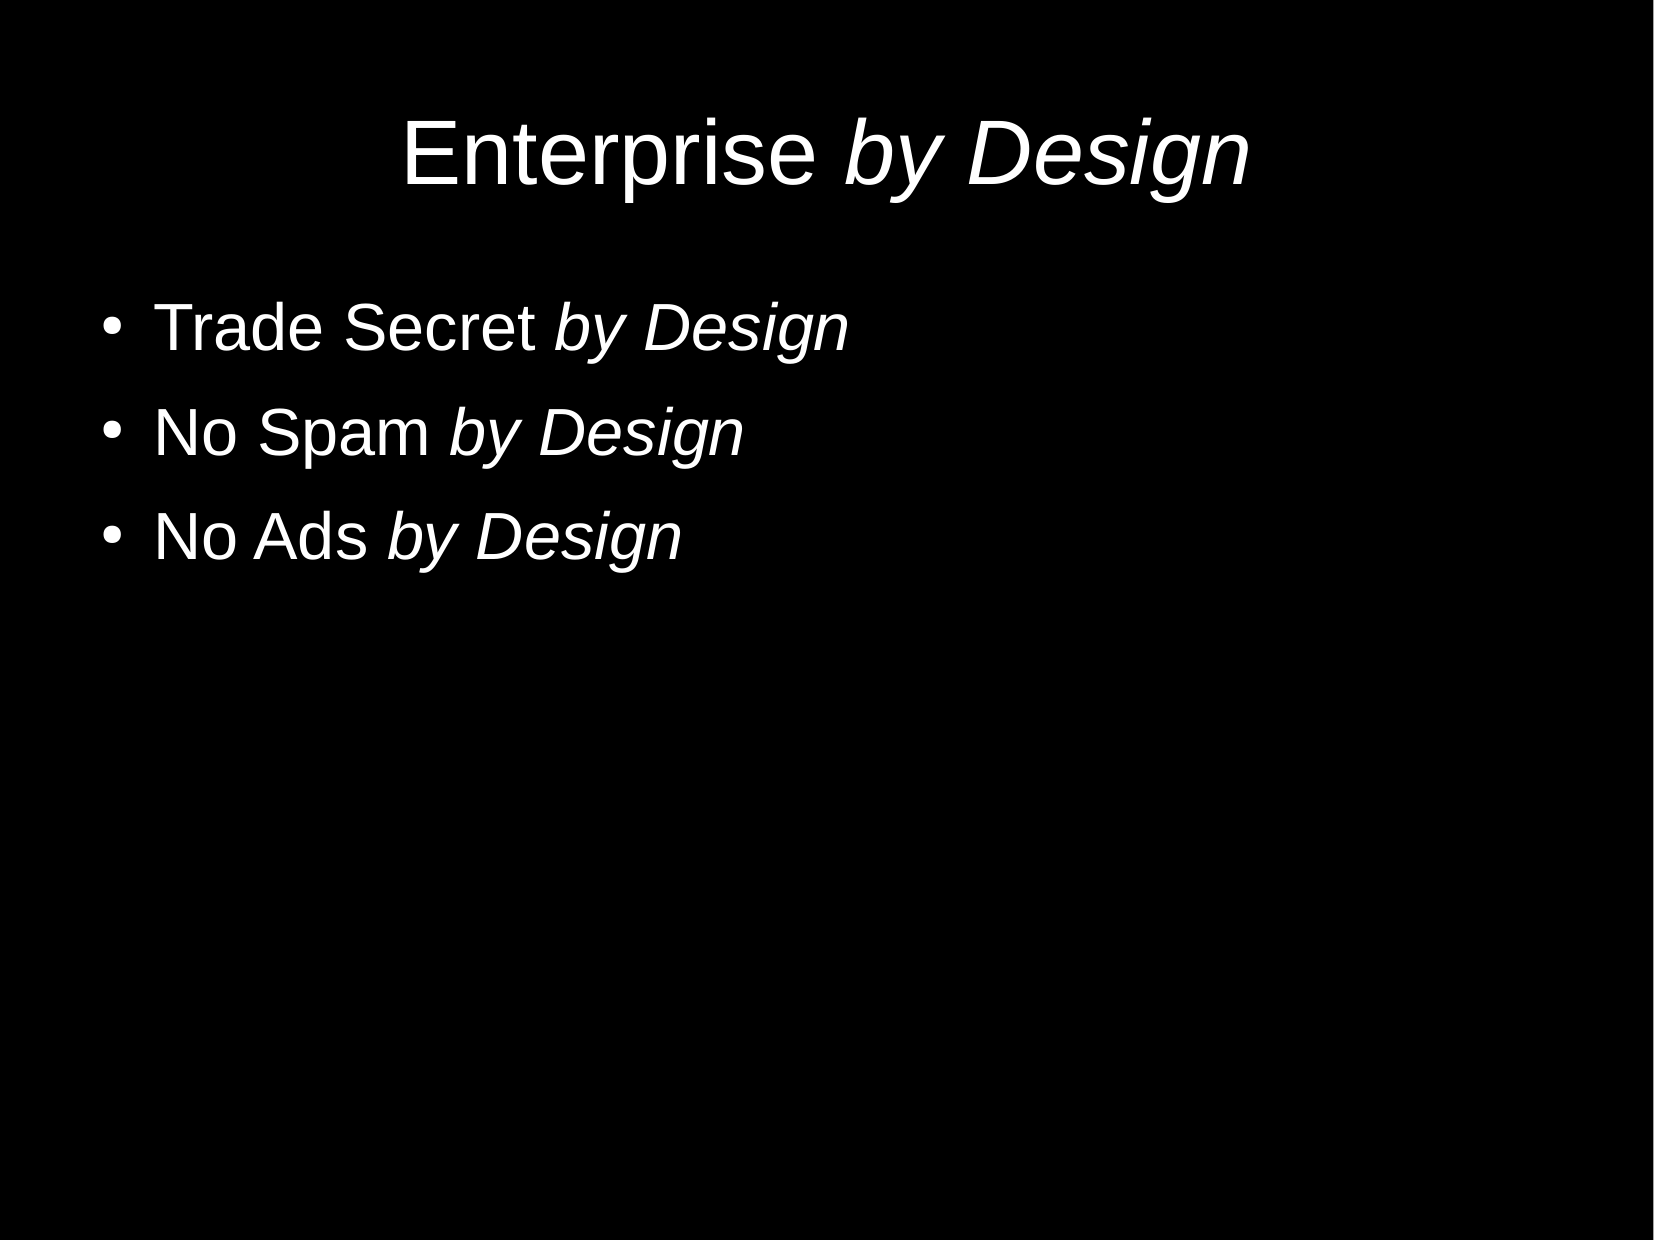

# Enterprise by Design
Trade Secret by Design
No Spam by Design
No Ads by Design